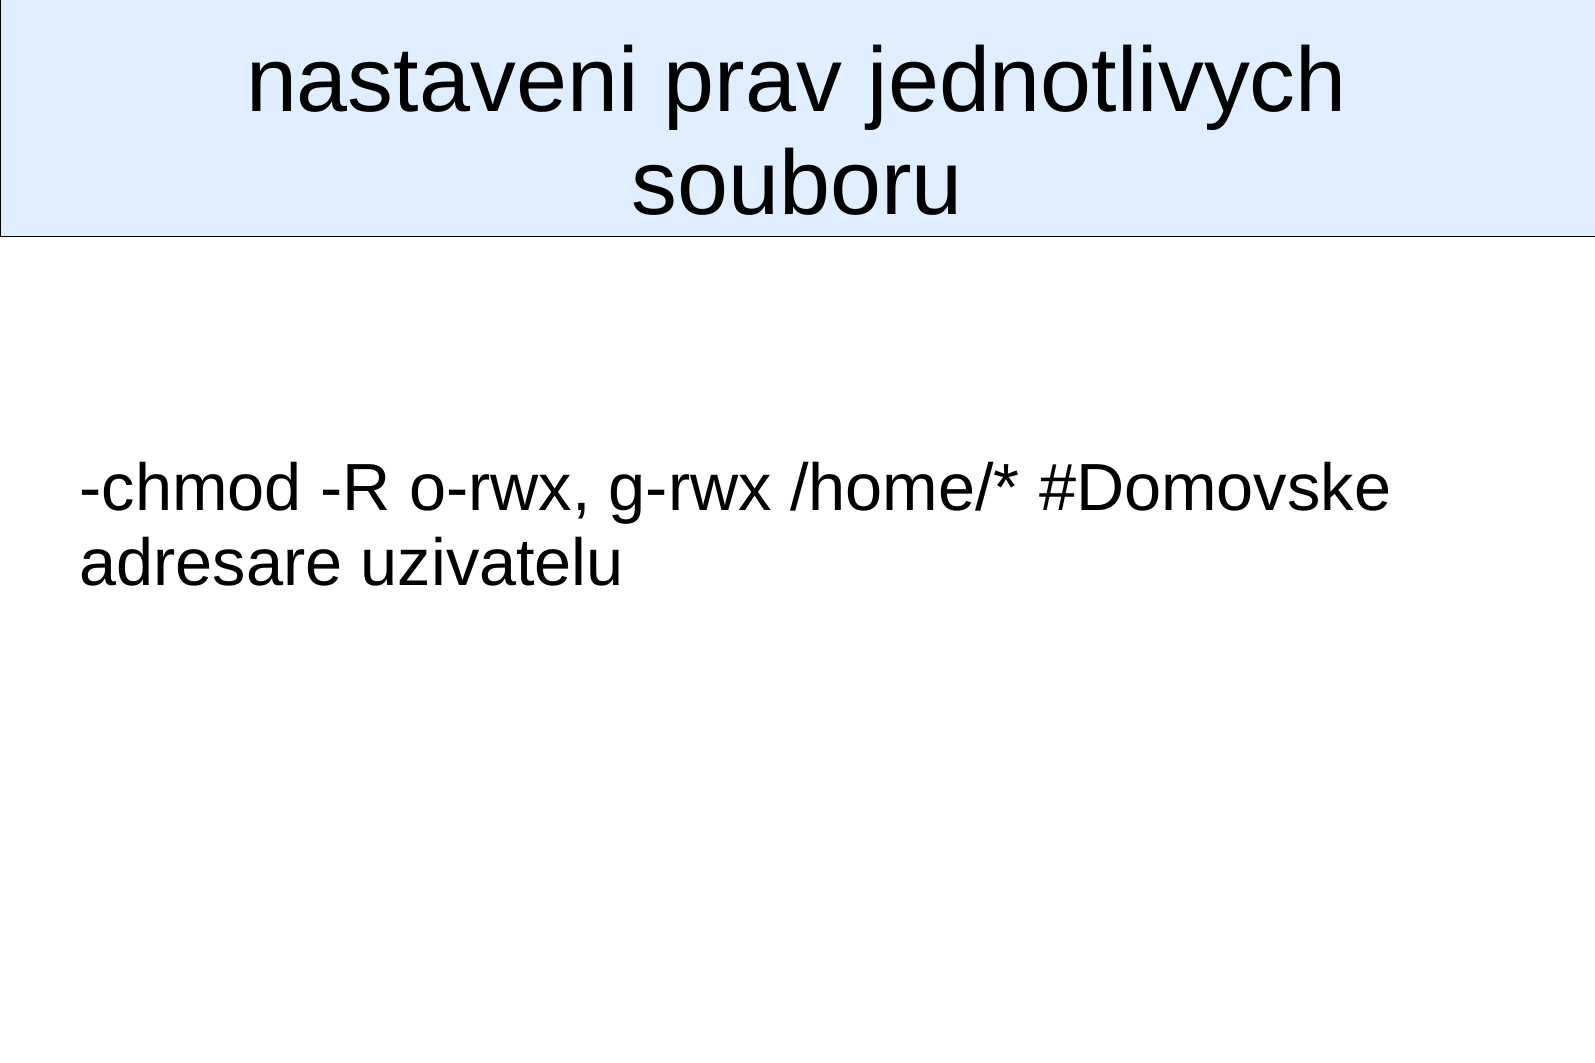

# nastaveni prav jednotlivych souboru
-chmod -R o-rwx, g-rwx /home/*	#Domovske adresare uzivatelu